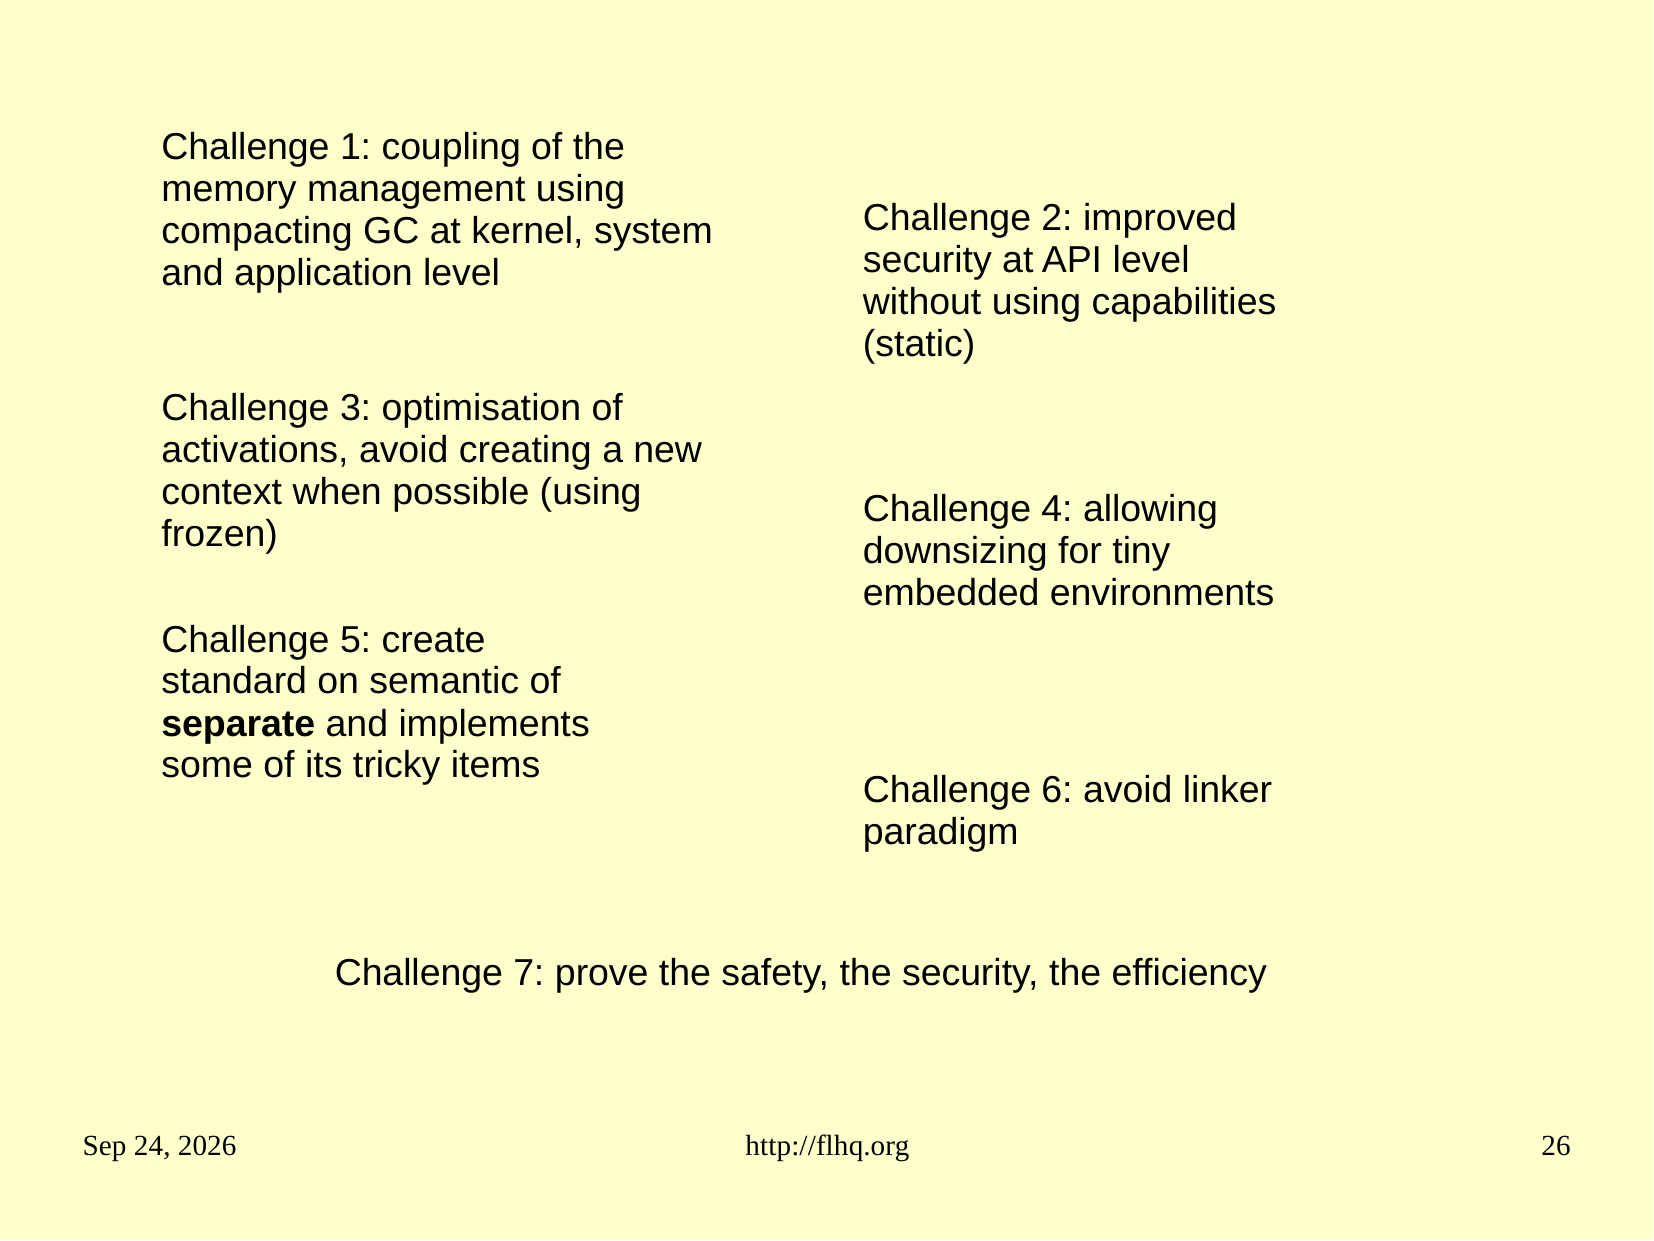

Challenge 1: coupling of the memory management using compacting GC at kernel, system and application level
Challenge 2: improved security at API level without using capabilities (static)
Challenge 3: optimisation of activations, avoid creating a new context when possible (using frozen)
Challenge 4: allowing downsizing for tiny embedded environments
Challenge 5: create standard on semantic of separate and implements some of its tricky items
Challenge 6: avoid linker paradigm
Challenge 7: prove the safety, the security, the efficiency
http://flhq.org
26